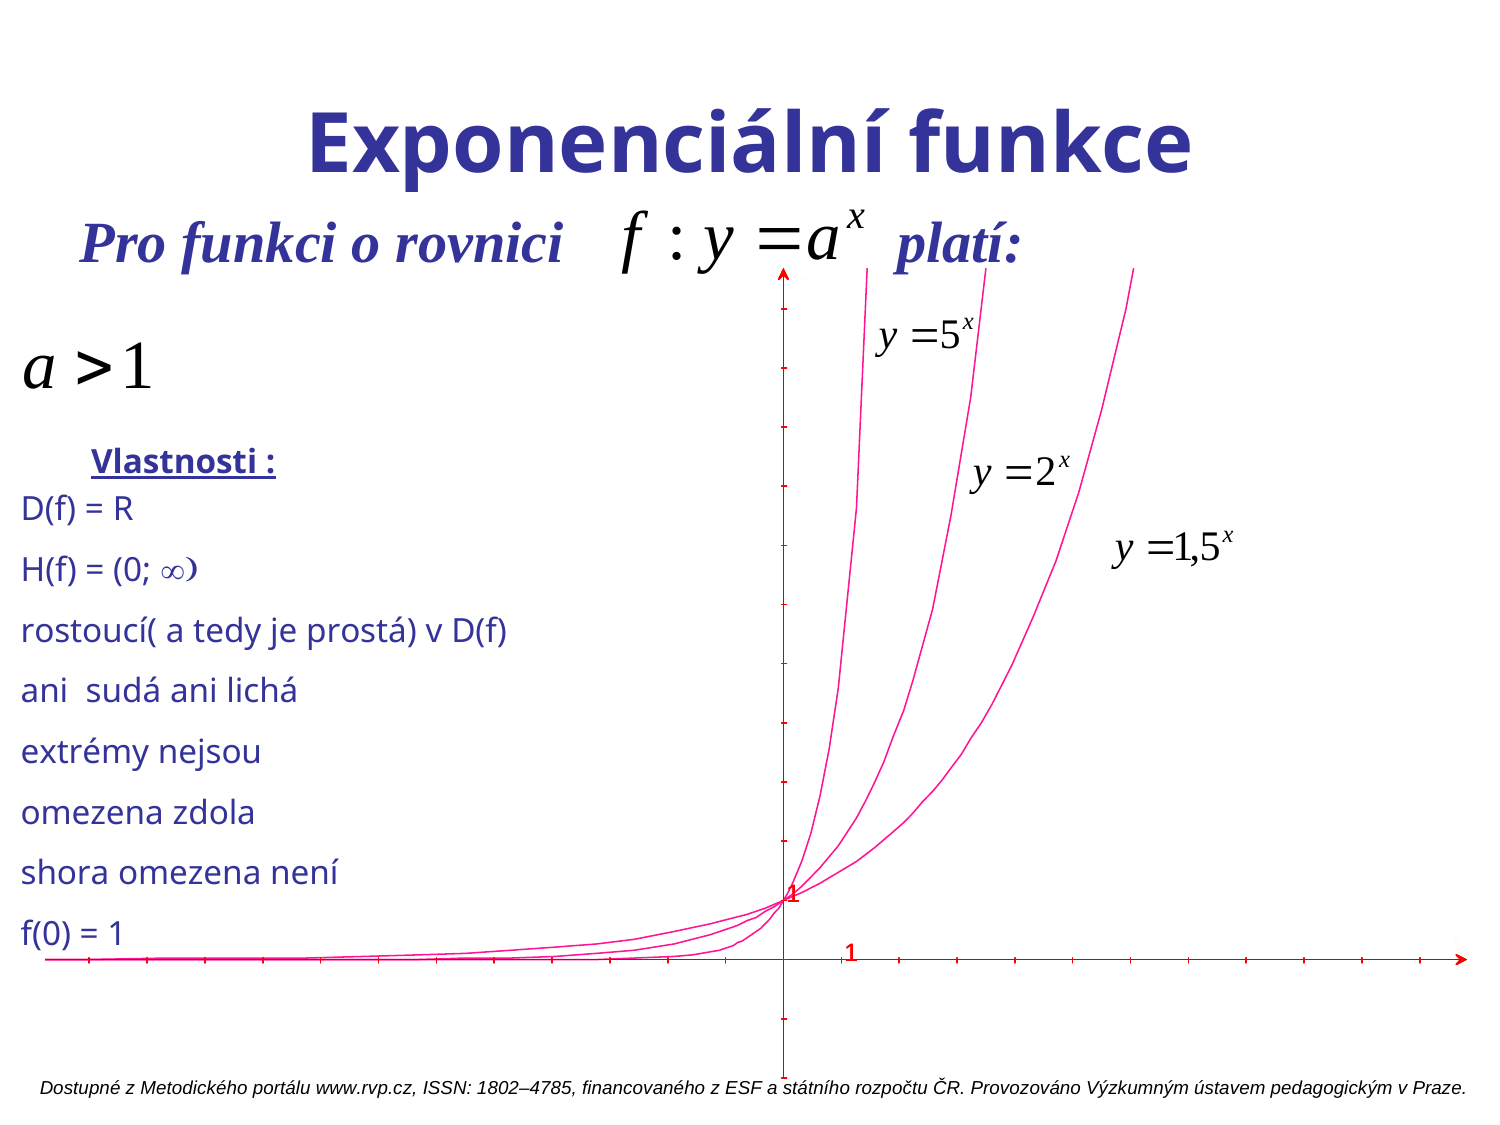

Exponenciální funkce
Pro funkci o rovnici platí:
Vlastnosti :
D(f) = R
H(f) = (0; 
rostoucí( a tedy je prostá) v D(f)
ani sudá ani lichá
extrémy nejsou
omezena zdola
shora omezena není
f(0) = 1
Dostupné z Metodického portálu www.rvp.cz, ISSN: 1802–4785, financovaného z ESF a státního rozpočtu ČR. Provozováno Výzkumným ústavem pedagogickým v Praze.